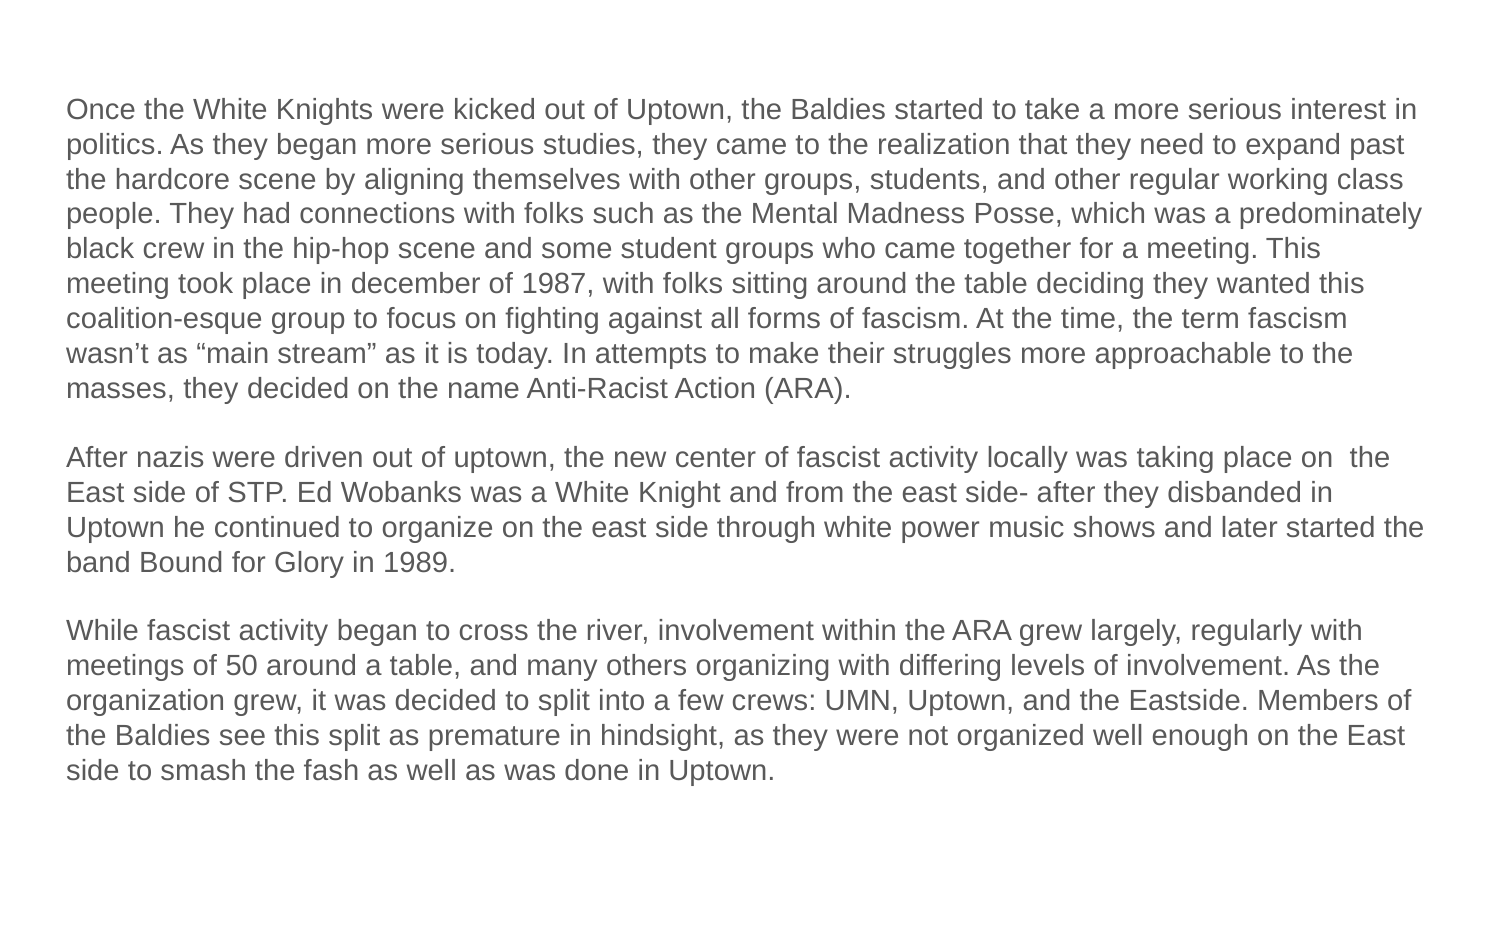

# Once the White Knights were kicked out of Uptown, the Baldies started to take a more serious interest in politics. As they began more serious studies, they came to the realization that they need to expand past the hardcore scene by aligning themselves with other groups, students, and other regular working class people. They had connections with folks such as the Mental Madness Posse, which was a predominately black crew in the hip-hop scene and some student groups who came together for a meeting. This meeting took place in december of 1987, with folks sitting around the table deciding they wanted this coalition-esque group to focus on fighting against all forms of fascism. At the time, the term fascism wasn’t as “main stream” as it is today. In attempts to make their struggles more approachable to the masses, they decided on the name Anti-Racist Action (ARA).
After nazis were driven out of uptown, the new center of fascist activity locally was taking place on the East side of STP. Ed Wobanks was a White Knight and from the east side- after they disbanded in Uptown he continued to organize on the east side through white power music shows and later started the band Bound for Glory in 1989.
While fascist activity began to cross the river, involvement within the ARA grew largely, regularly with meetings of 50 around a table, and many others organizing with differing levels of involvement. As the organization grew, it was decided to split into a few crews: UMN, Uptown, and the Eastside. Members of the Baldies see this split as premature in hindsight, as they were not organized well enough on the East side to smash the fash as well as was done in Uptown.